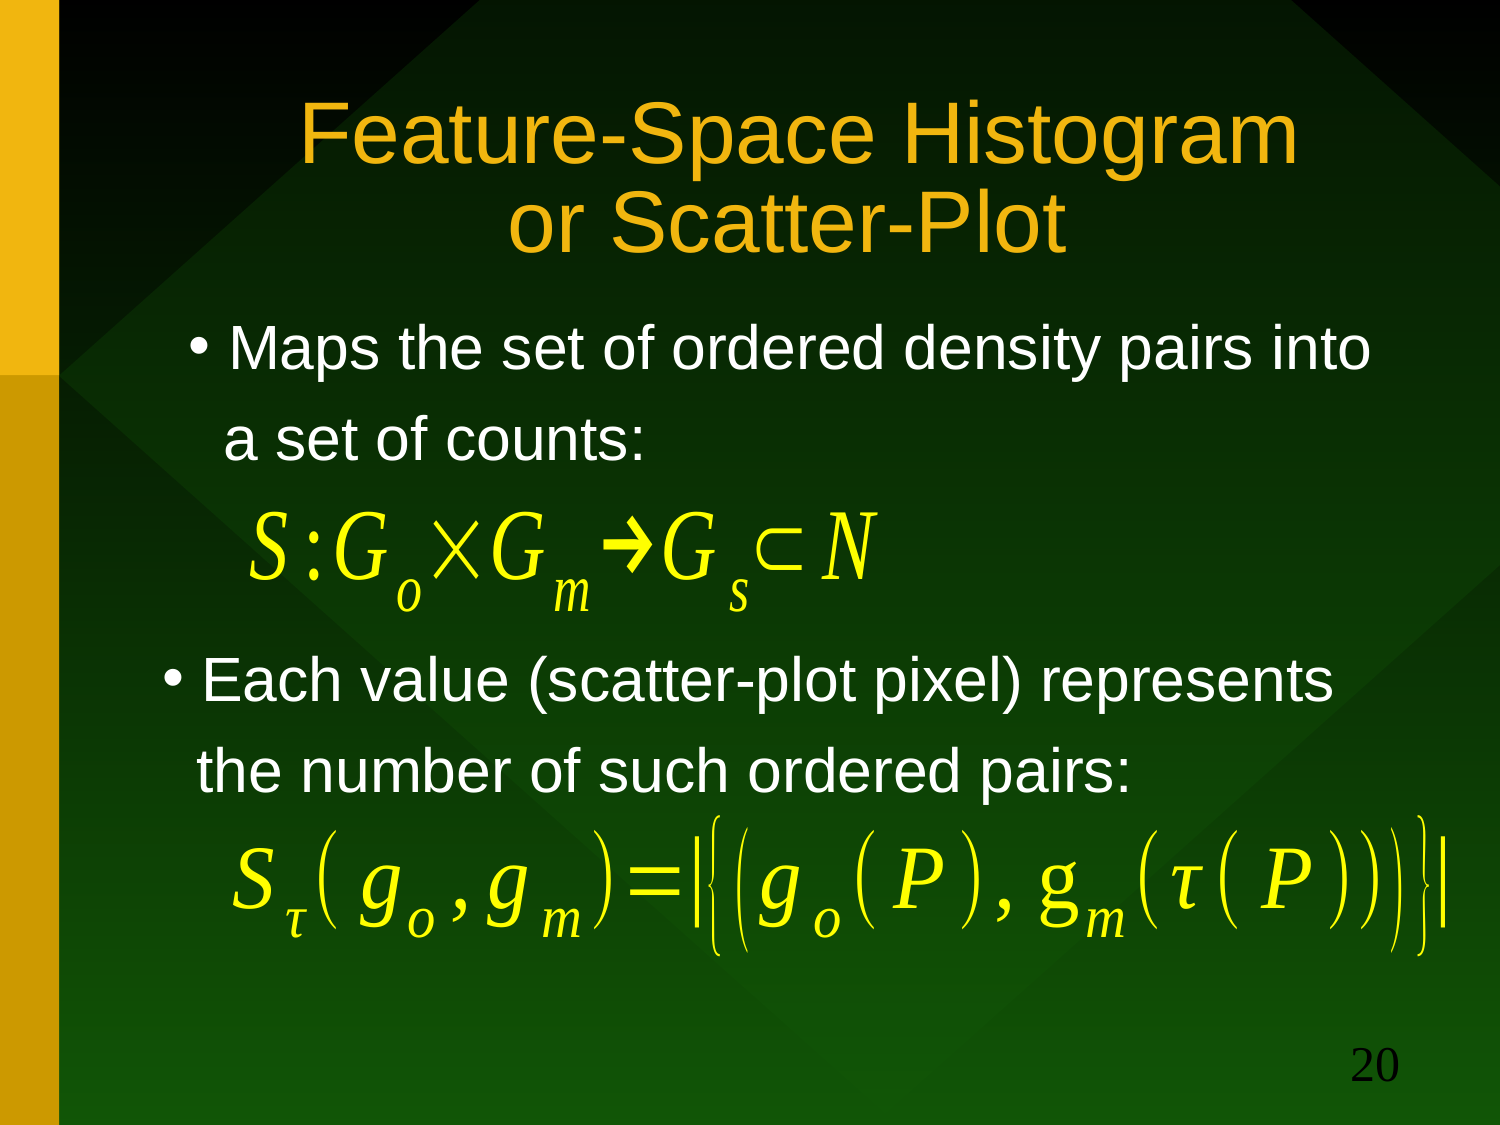

# Feature-Space Histogram or Scatter-Plot
 Maps the set of ordered density pairs into
 a set of counts:
 Each value (scatter-plot pixel) represents
 the number of such ordered pairs:
20